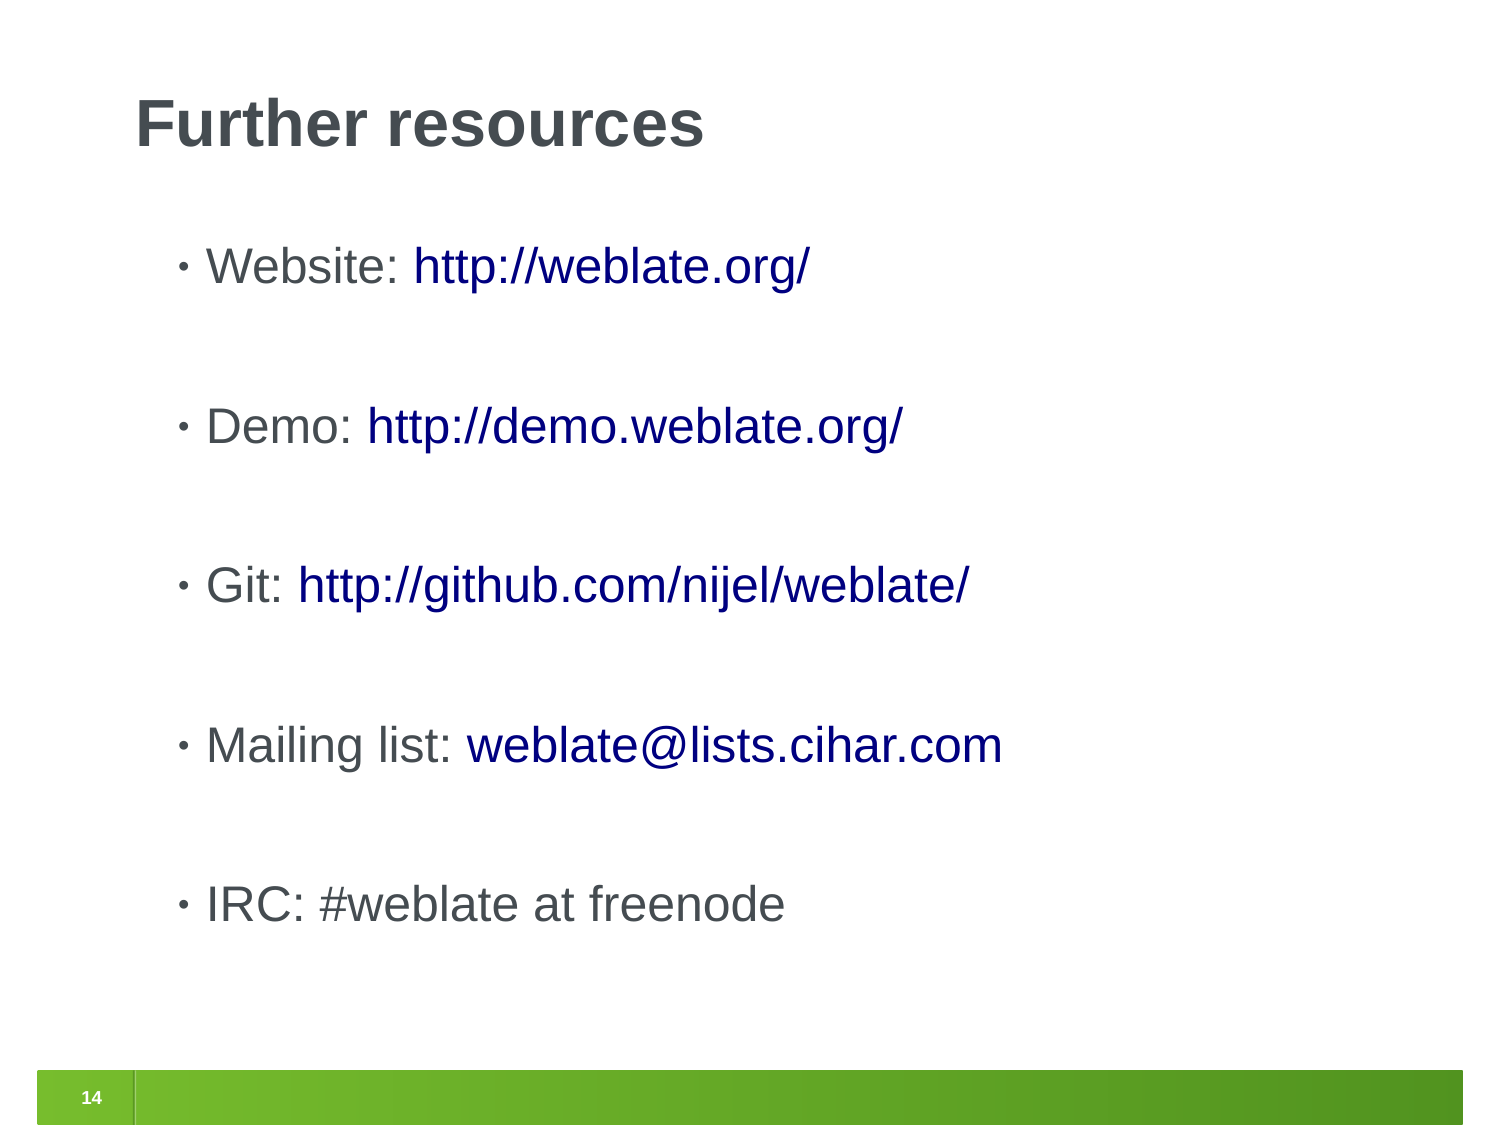

# Further resources
Website: http://weblate.org/
Demo: http://demo.weblate.org/
Git: http://github.com/nijel/weblate/
Mailing list: weblate@lists.cihar.com
IRC: #weblate at freenode